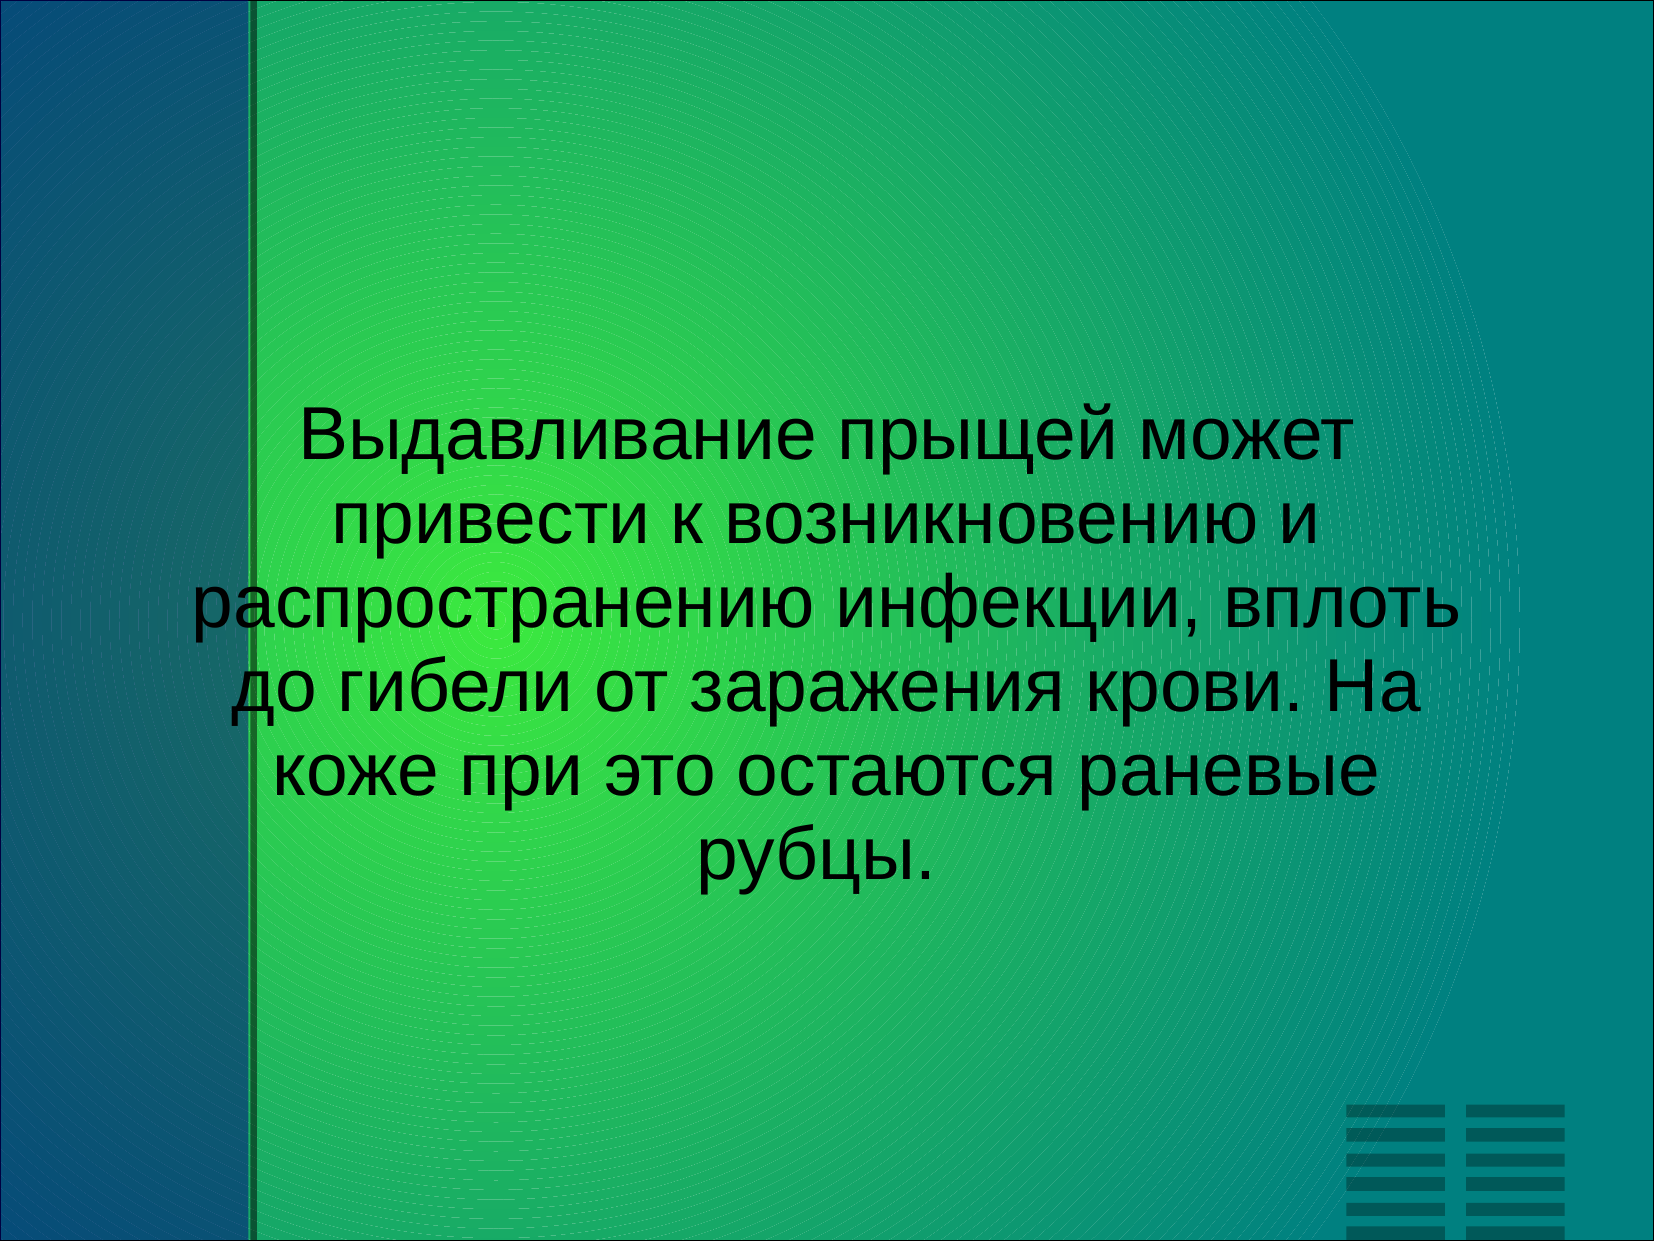

#
Выдавливание прыщей может привести к возникновению и распространению инфекции, вплоть до гибели от заражения крови. На коже при это остаются раневые рубцы.